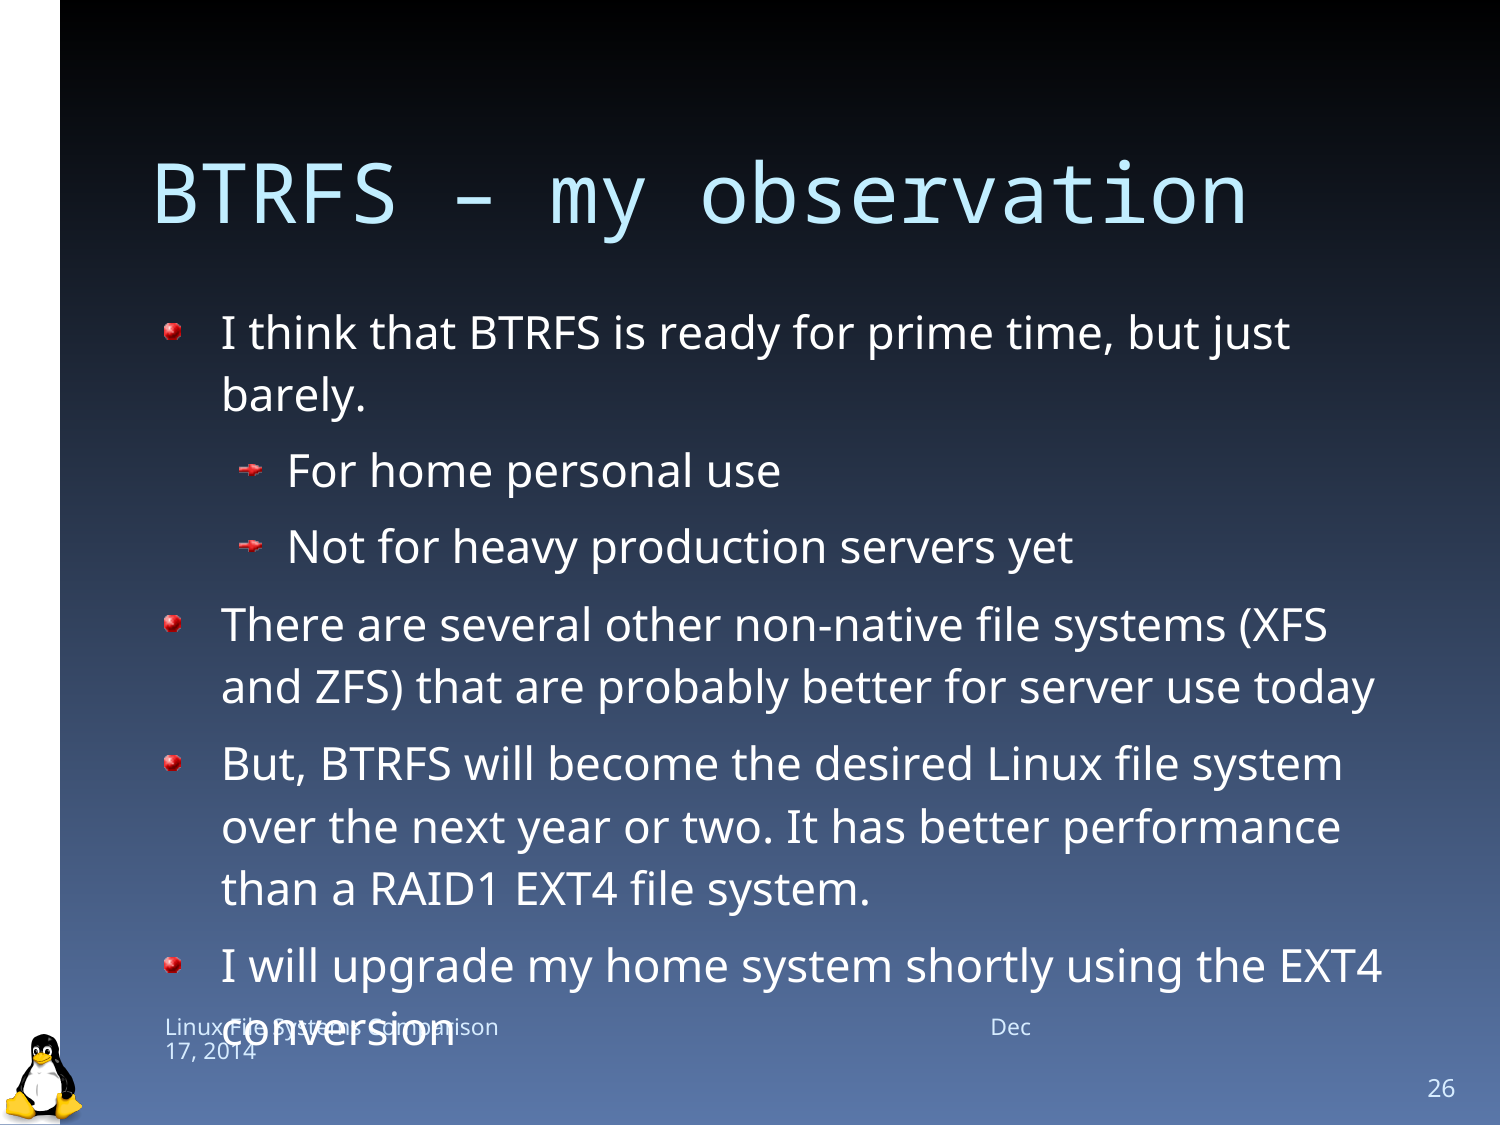

# BTRFS – my observation
I think that BTRFS is ready for prime time, but just barely.
For home personal use
Not for heavy production servers yet
There are several other non-native file systems (XFS and ZFS) that are probably better for server use today
But, BTRFS will become the desired Linux file system over the next year or two. It has better performance than a RAID1 EXT4 file system.
I will upgrade my home system shortly using the EXT4 conversion
Linux File Systems Comparison Dec 17, 2014
Dec 17, 2014
26